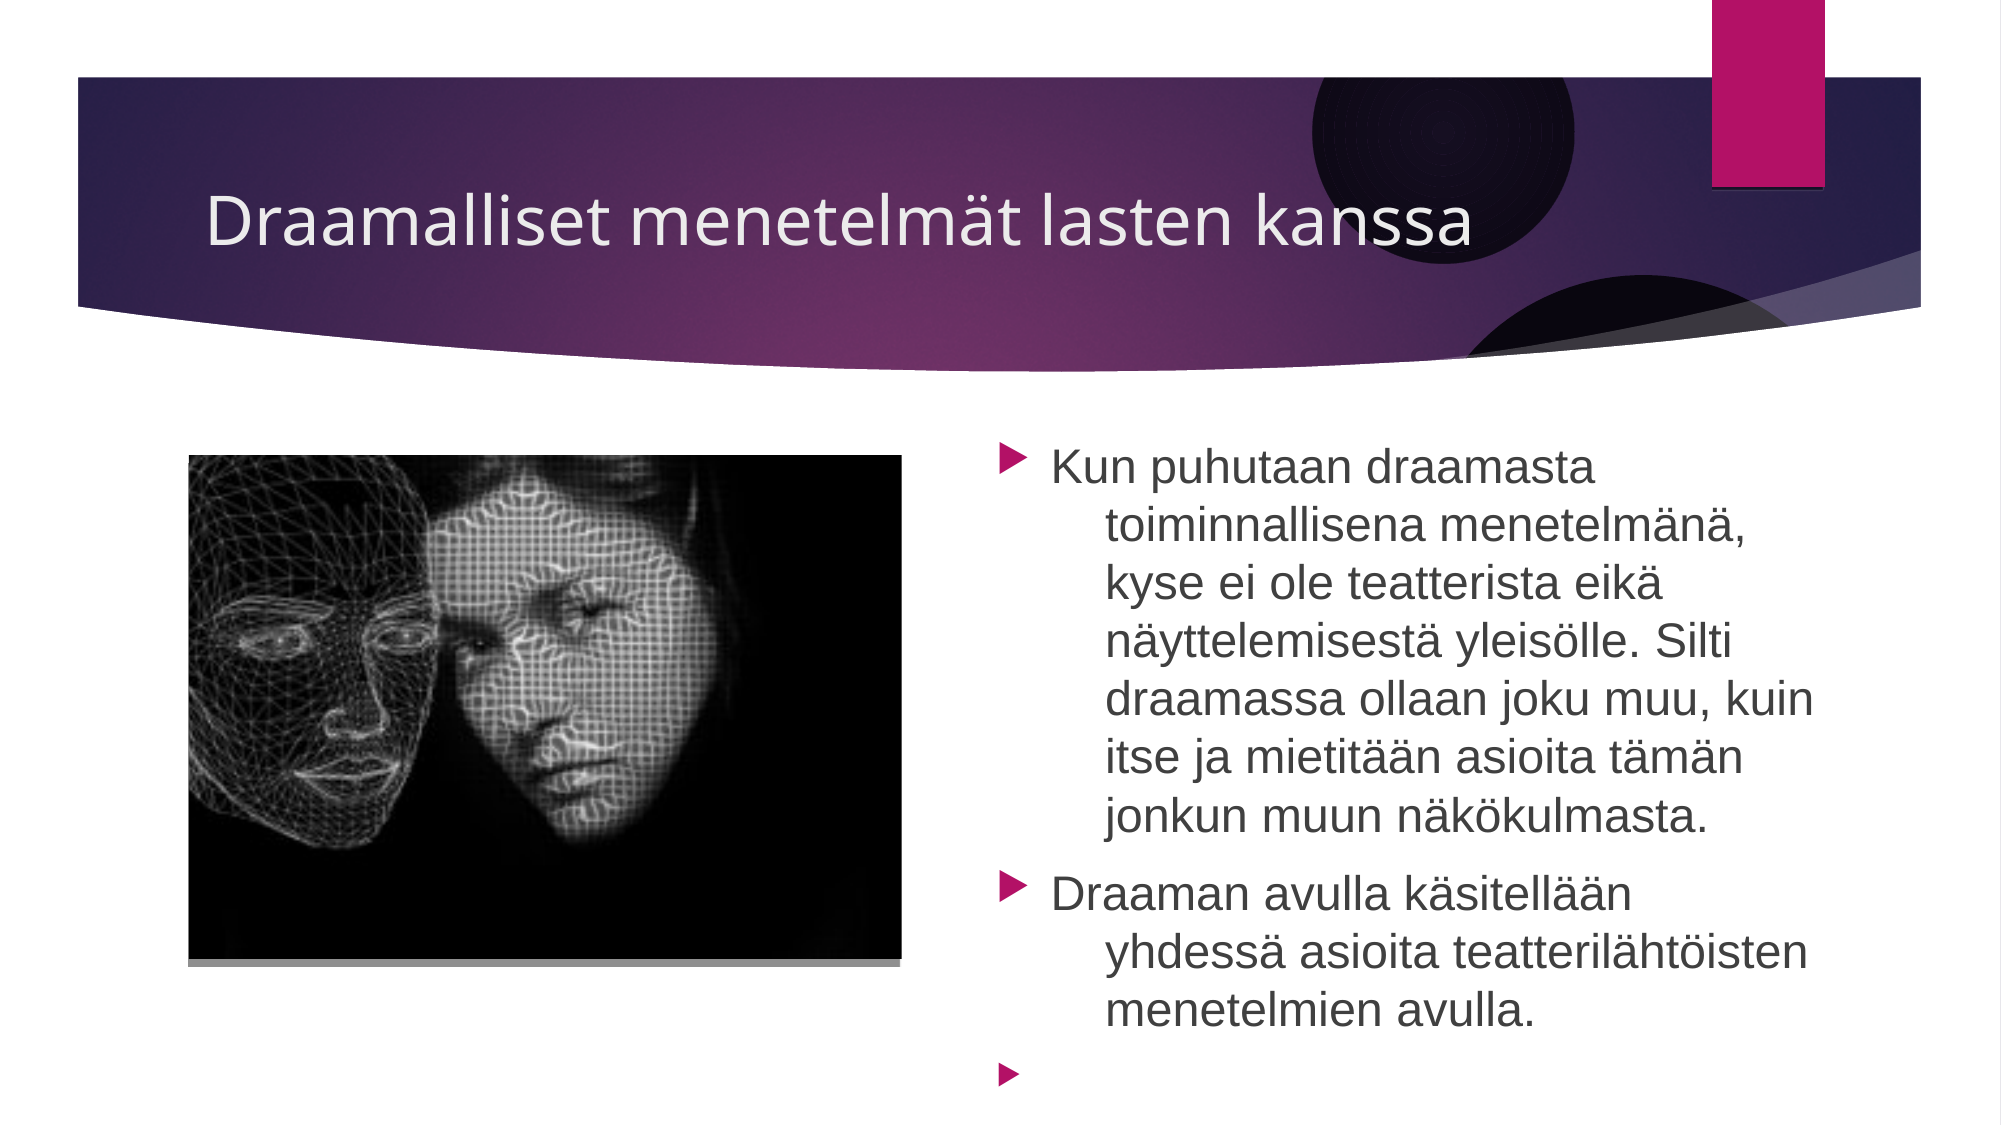

# Draamalliset menetelmät lasten kanssa
Kun puhutaan draamasta toiminnallisena menetelmänä, kyse ei ole teatterista eikä näyttelemisestä yleisölle. Silti draamassa ollaan joku muu, kuin itse ja mietitään asioita tämän jonkun muun näkökulmasta.
Draaman avulla käsitellään yhdessä asioita teatterilähtöisten menetelmien avulla.